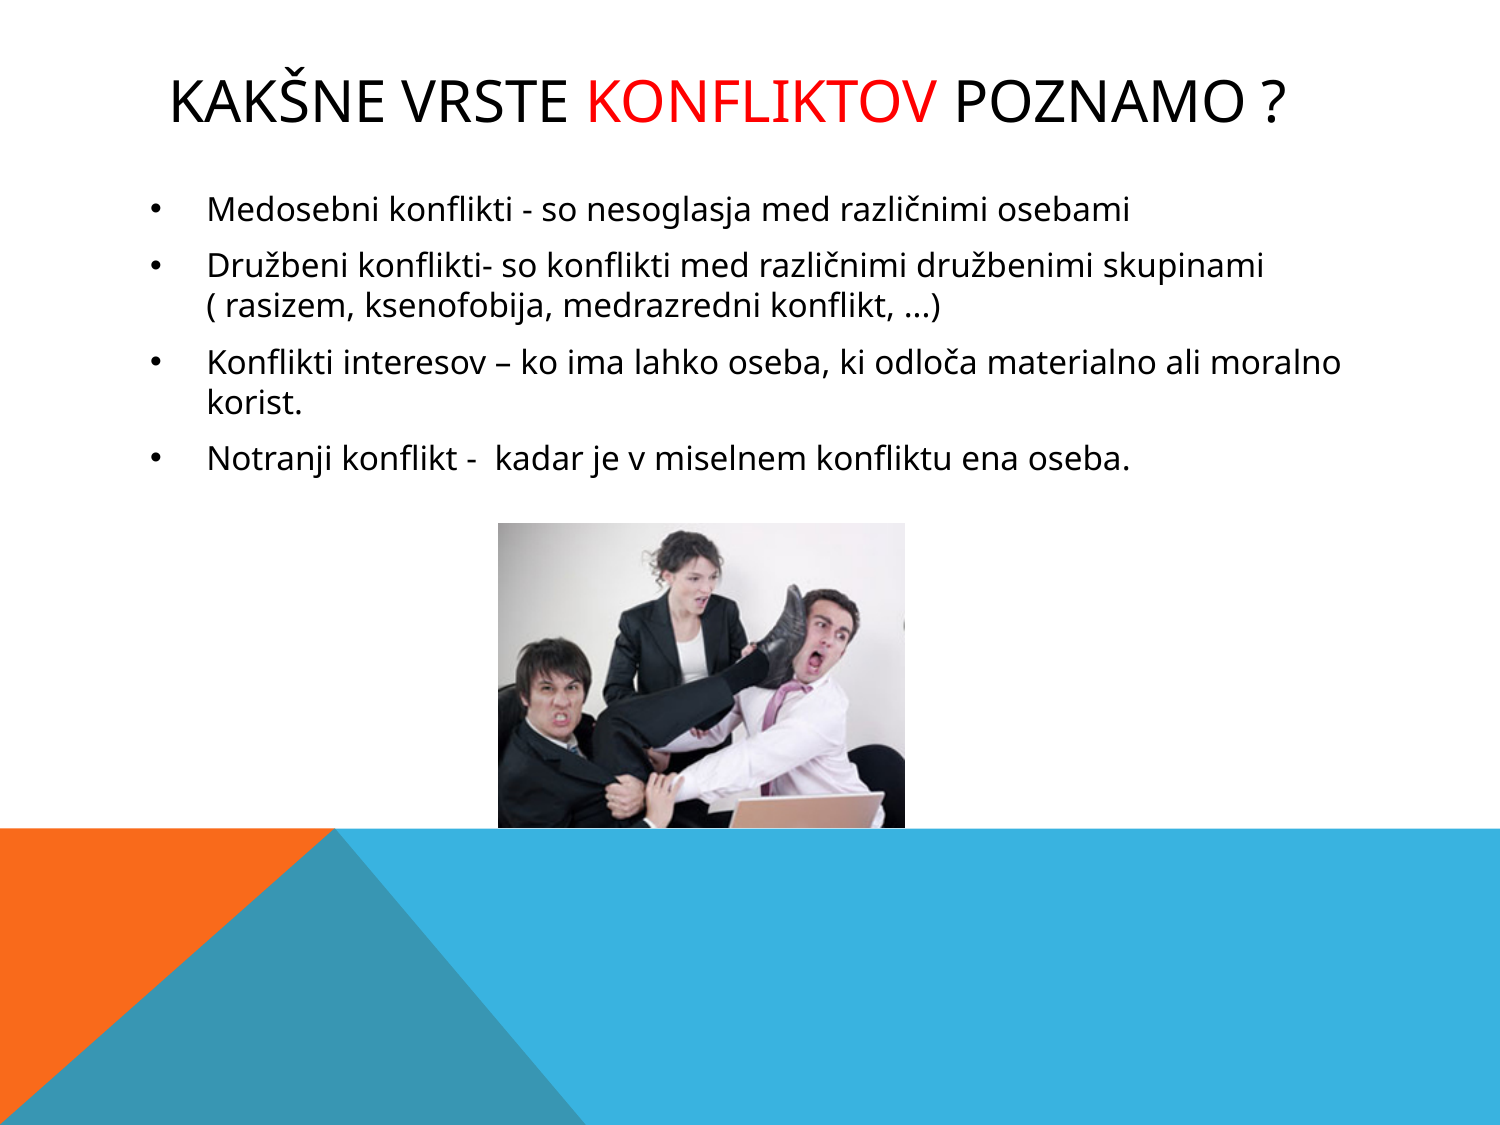

# Kakšne vrste konfliktov poznamo ?
Medosebni konflikti - so nesoglasja med različnimi osebami
Družbeni konflikti- so konflikti med različnimi družbenimi skupinami ( rasizem, ksenofobija, medrazredni konflikt, ...)
Konflikti interesov – ko ima lahko oseba, ki odloča materialno ali moralno korist.
Notranji konflikt - kadar je v miselnem konfliktu ena oseba.